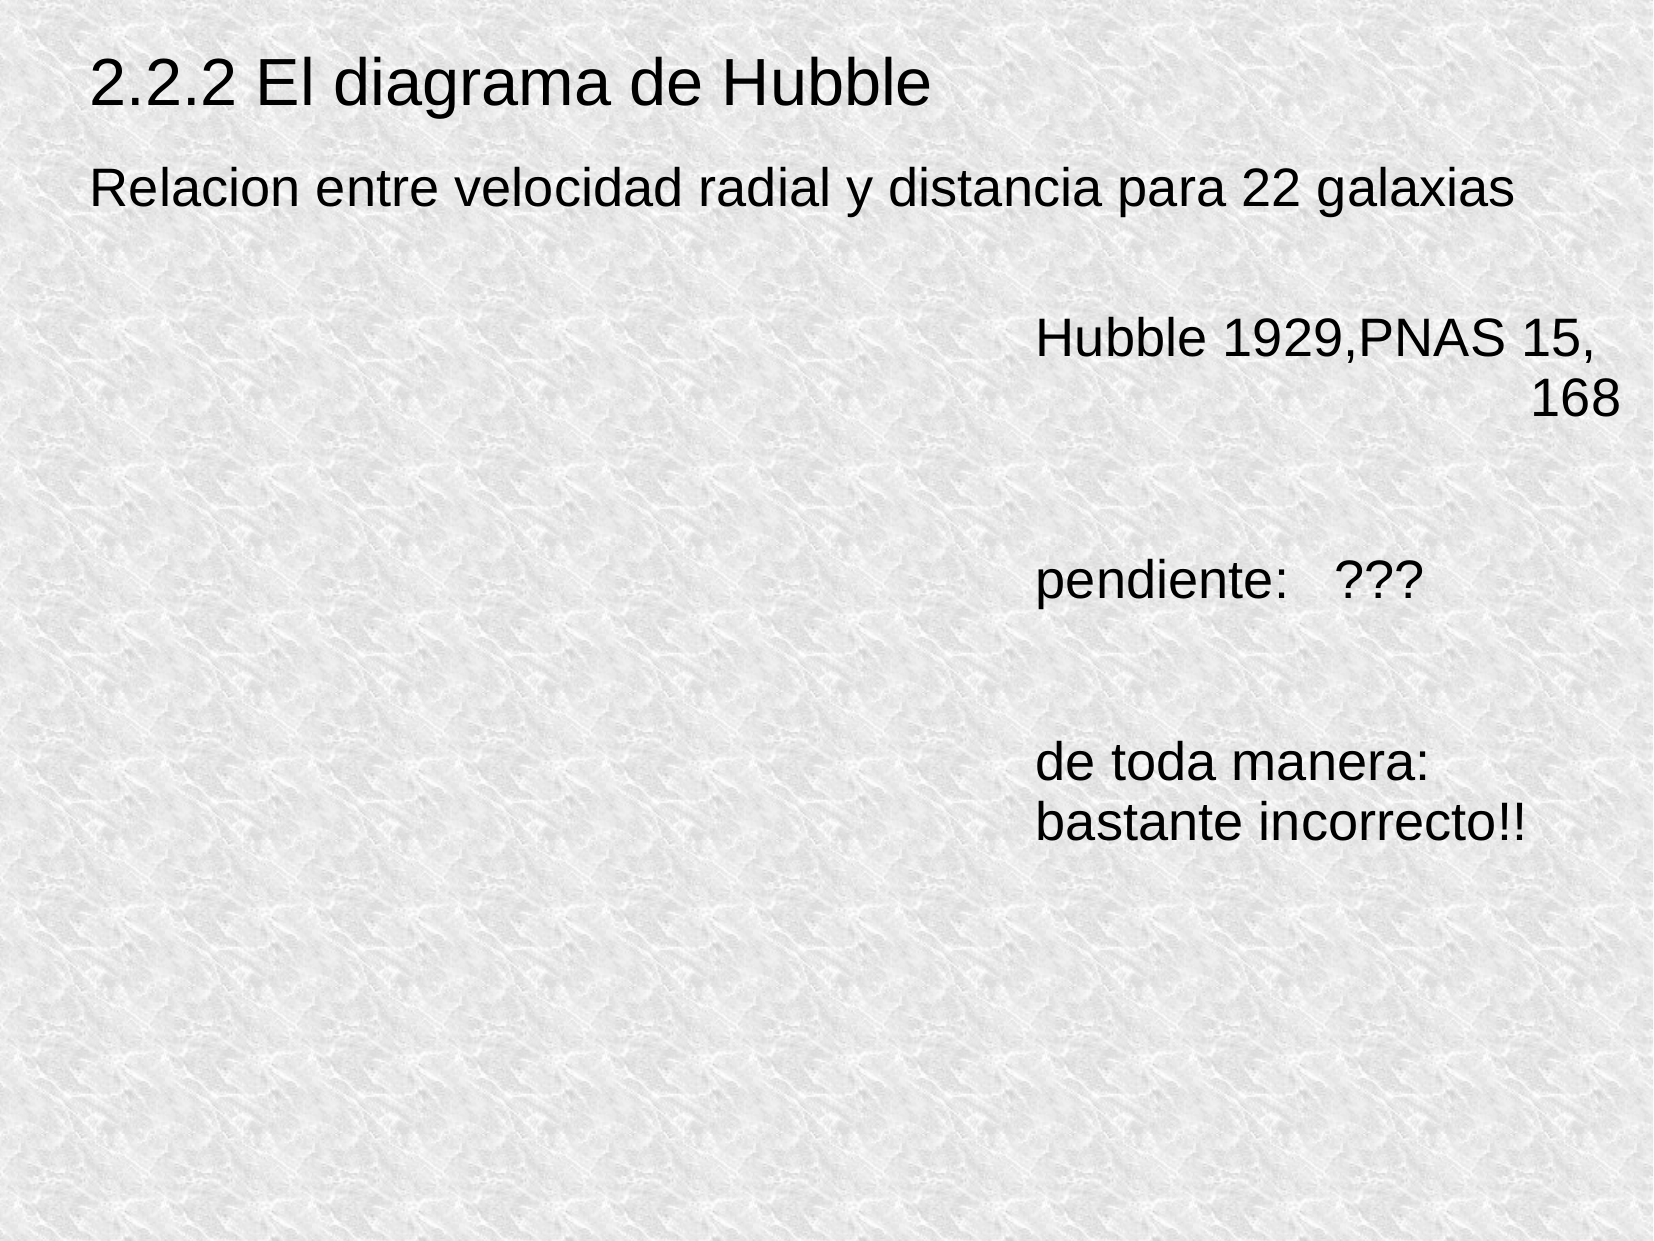

2.2.2 El diagrama de Hubble
Relacion entre velocidad radial y distancia para 22 galaxias
Hubble 1929,PNAS 15,
 168
pendiente: ???
de toda manera:
bastante incorrecto!!